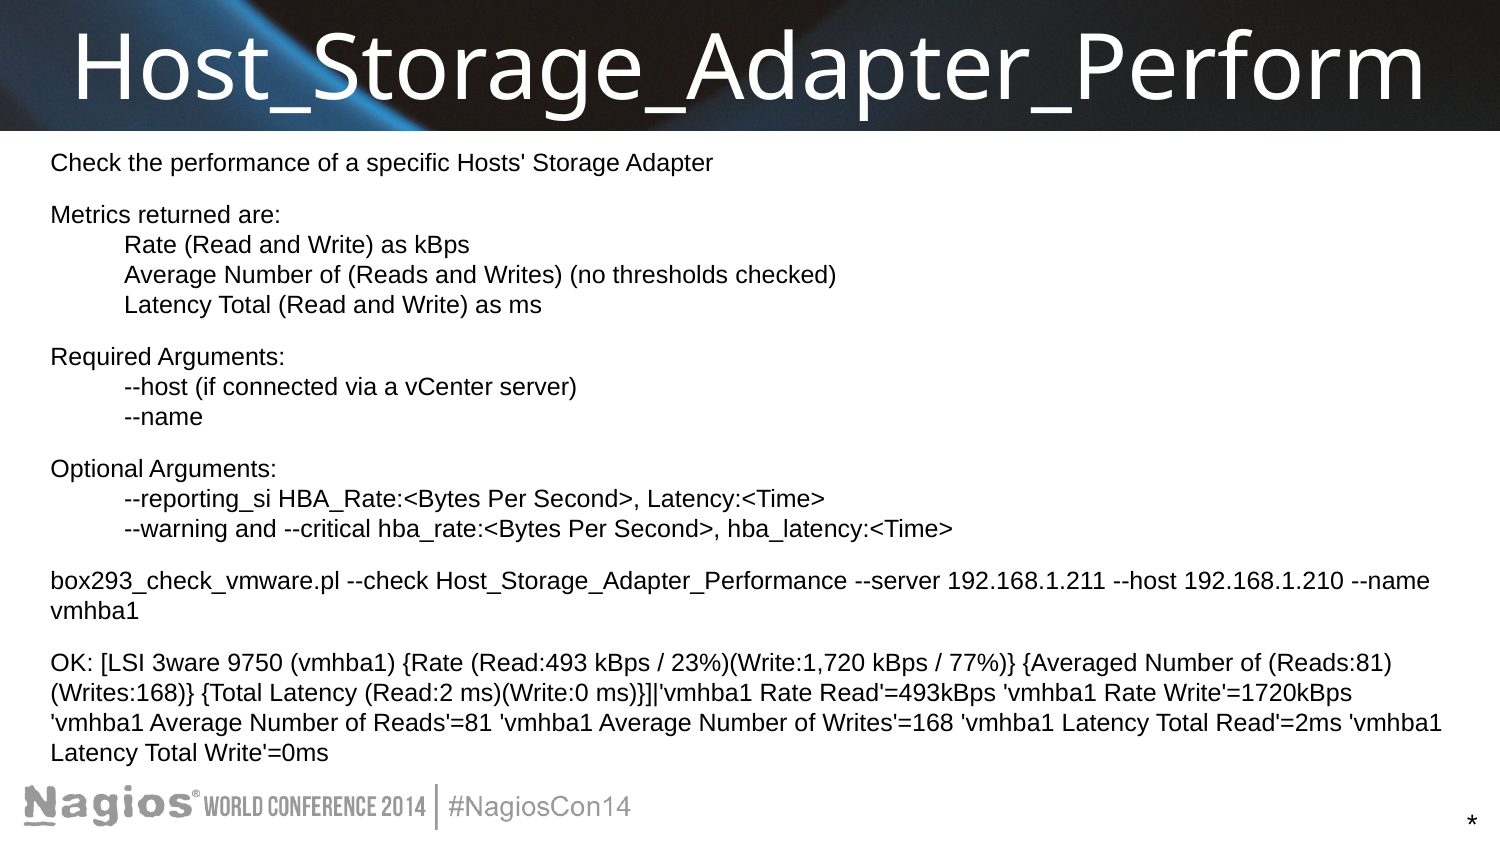

# Host_Storage_Adapter_Performance
Check the performance of a specific Hosts' Storage Adapter
Metrics returned are:
	Rate (Read and Write) as kBps
	Average Number of (Reads and Writes) (no thresholds checked)
	Latency Total (Read and Write) as ms
Required Arguments:
	--host (if connected via a vCenter server)
	--name
Optional Arguments:
	--reporting_si HBA_Rate:<Bytes Per Second>, Latency:<Time>
	--warning and --critical hba_rate:<Bytes Per Second>, hba_latency:<Time>
box293_check_vmware.pl --check Host_Storage_Adapter_Performance --server 192.168.1.211 --host 192.168.1.210 --name vmhba1
OK: [LSI 3ware 9750 (vmhba1) {Rate (Read:493 kBps / 23%)(Write:1,720 kBps / 77%)} {Averaged Number of (Reads:81) (Writes:168)} {Total Latency (Read:2 ms)(Write:0 ms)}]|'vmhba1 Rate Read'=493kBps 'vmhba1 Rate Write'=1720kBps 'vmhba1 Average Number of Reads'=81 'vmhba1 Average Number of Writes'=168 'vmhba1 Latency Total Read'=2ms 'vmhba1 Latency Total Write'=0ms
*